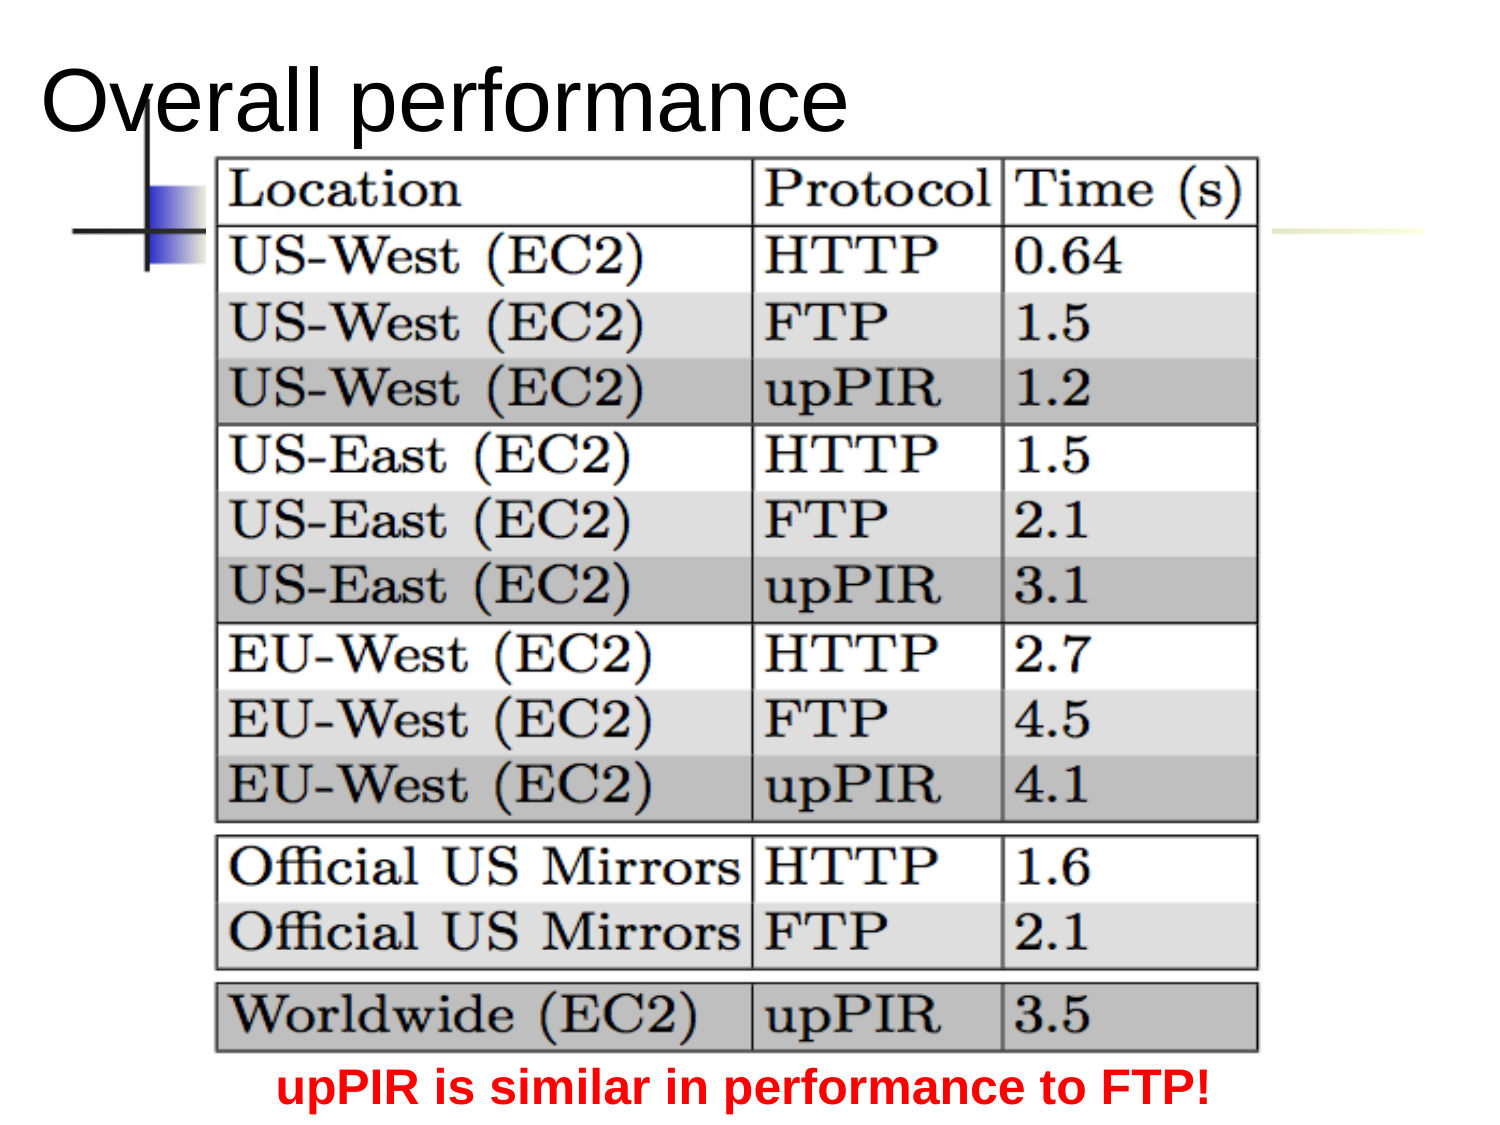

# Overall performance
upPIR is similar in performance to FTP!